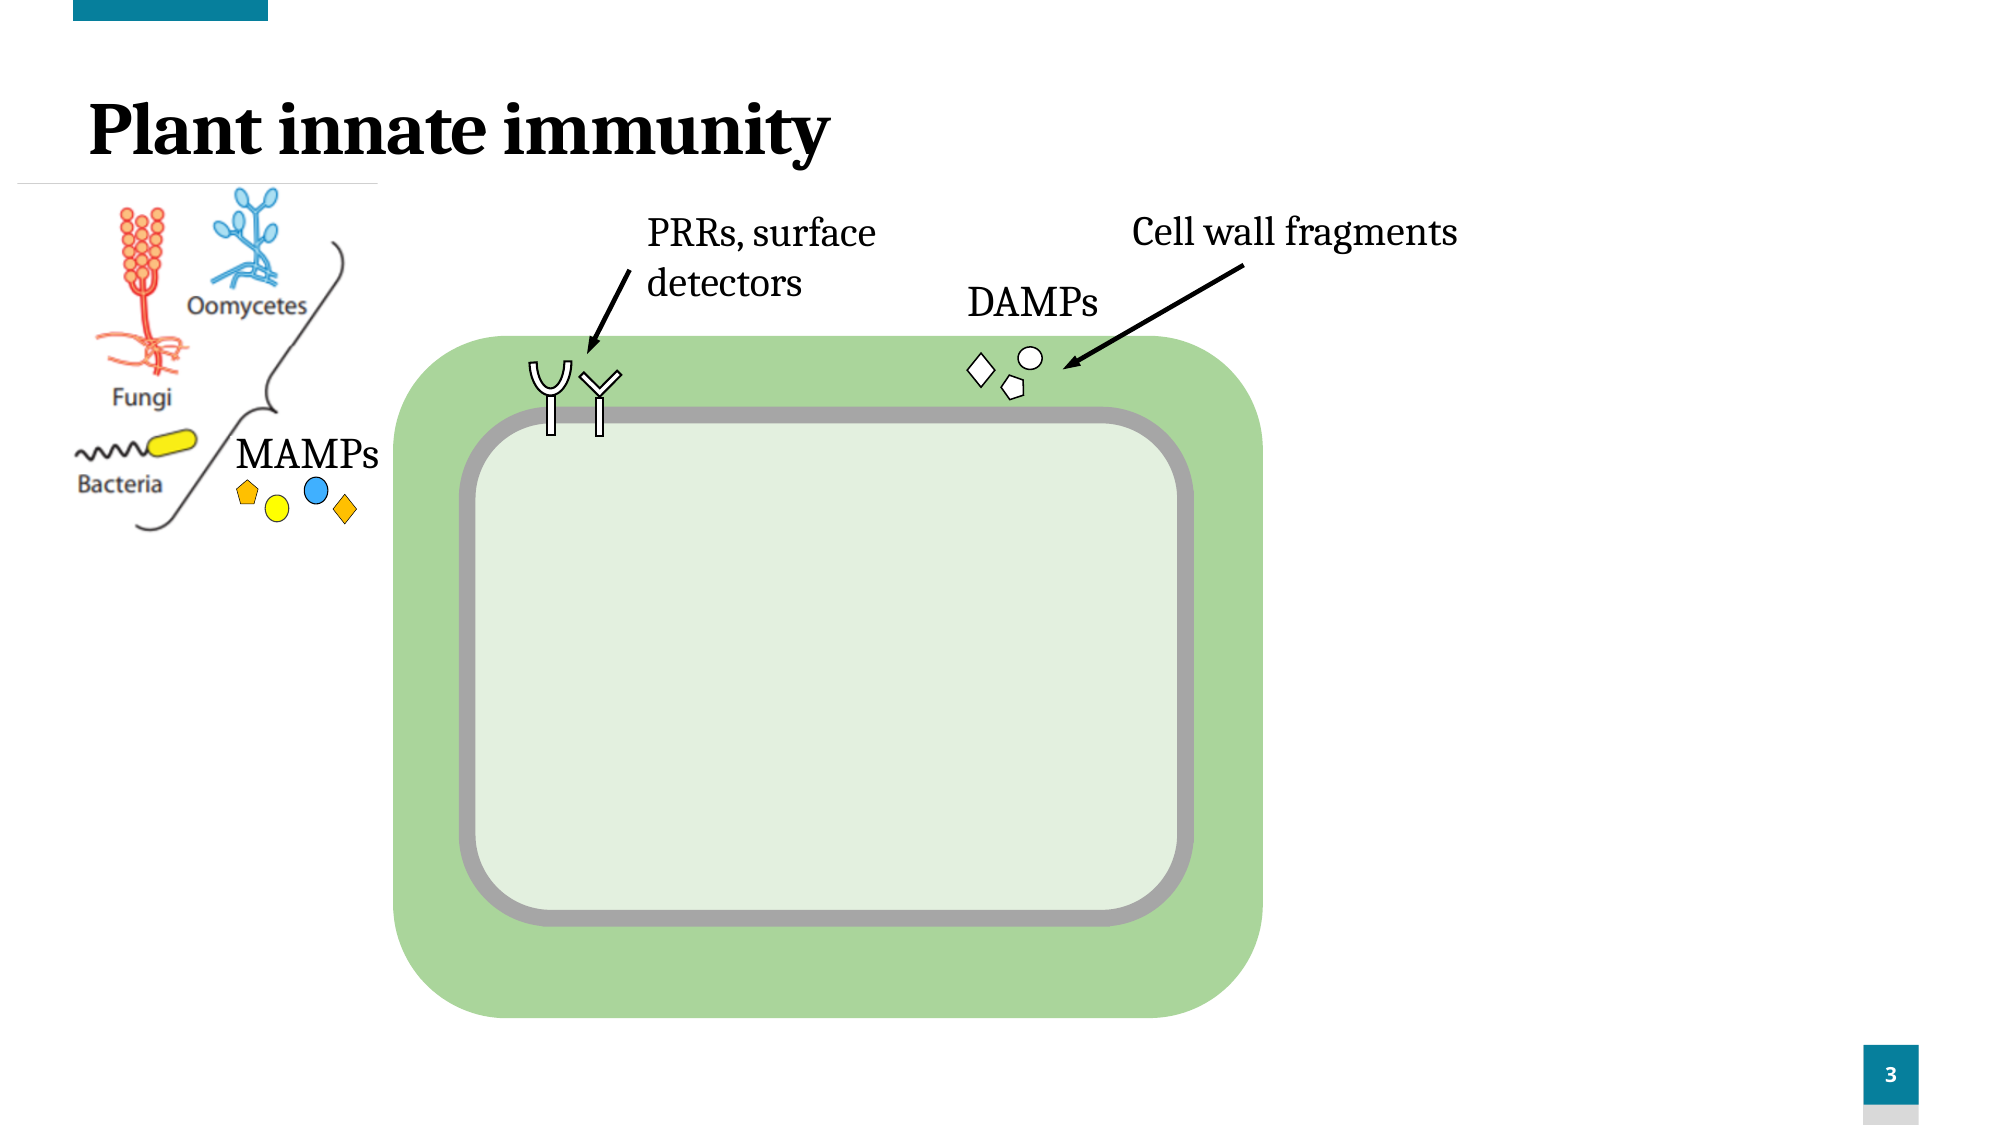

# Plant innate immunity
Cell wall fragments
PRRs, surface detectors
DAMPs
MAMPs